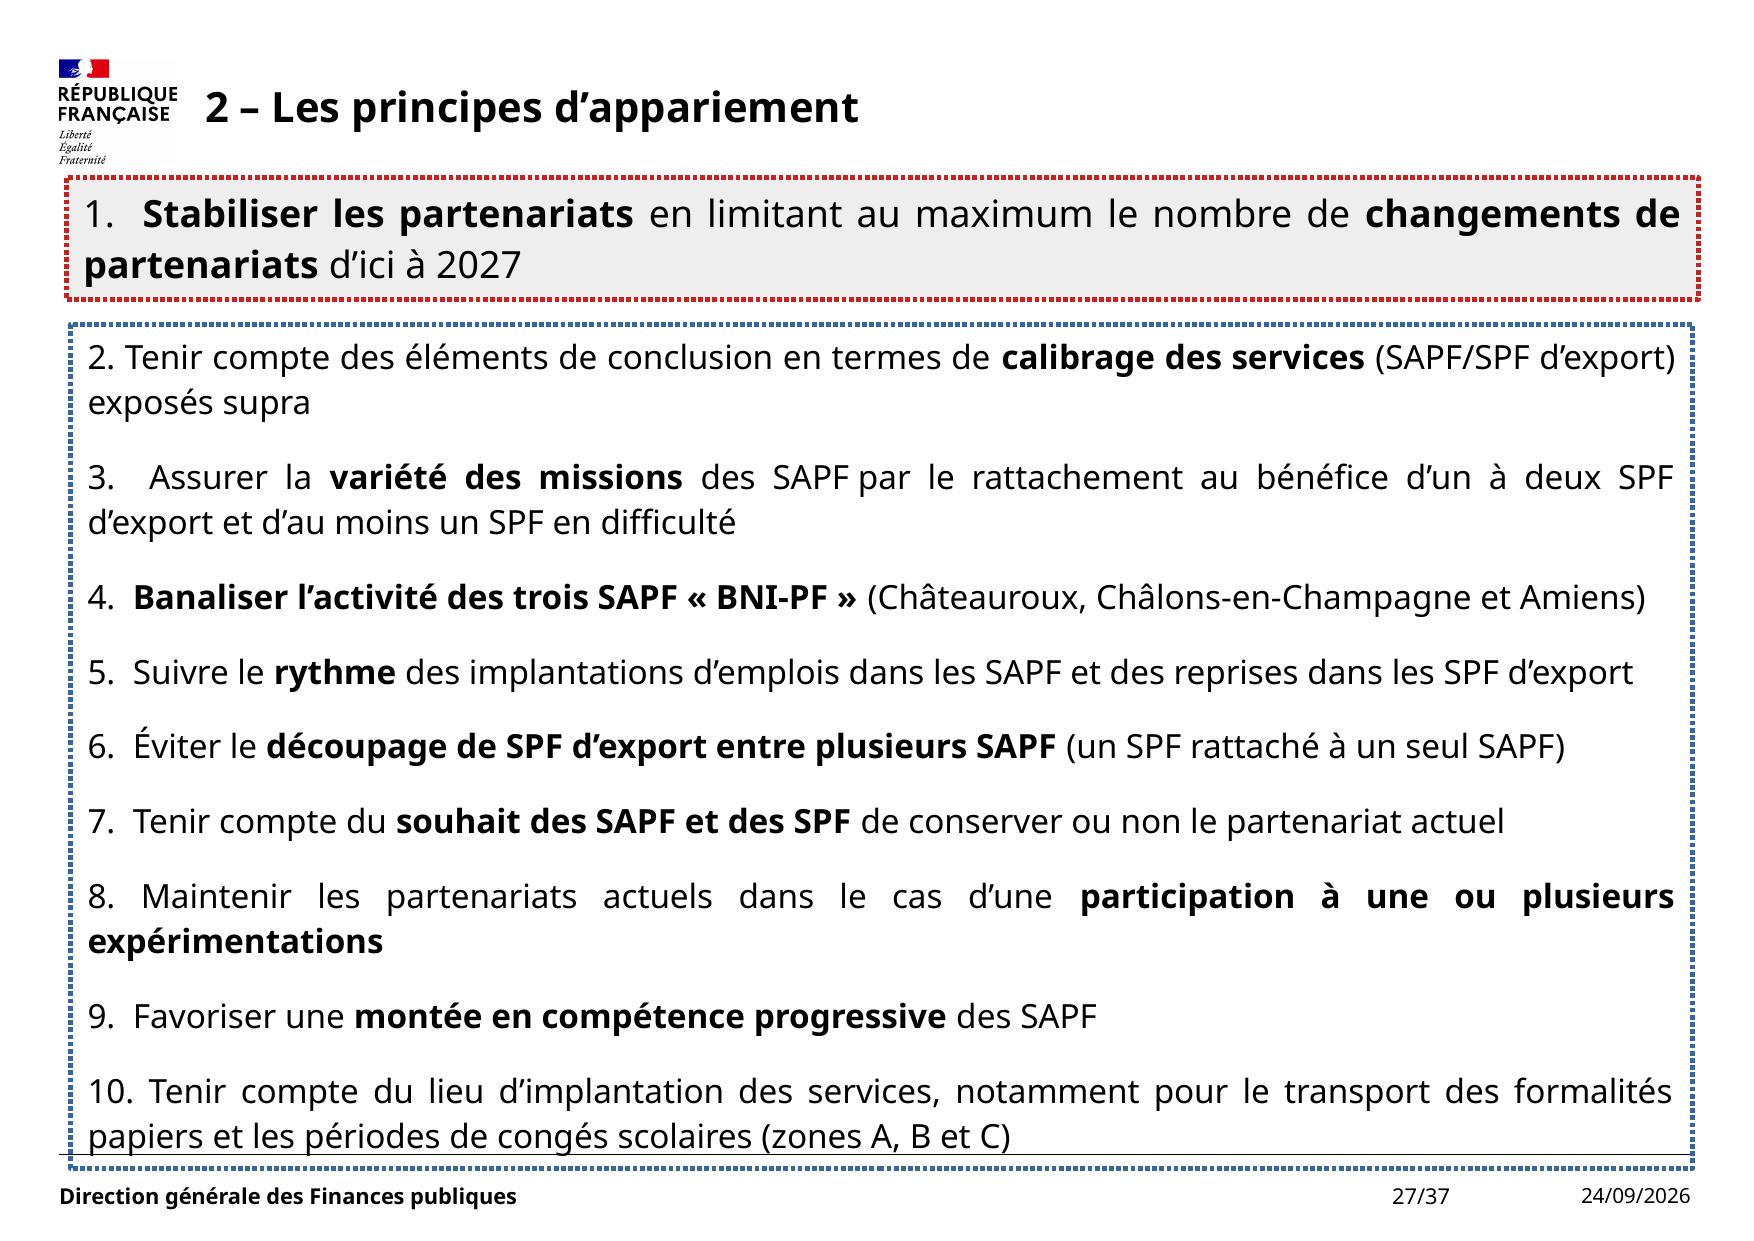

2 – Les principes d’appariement
1. Stabiliser les partenariats en limitant au maximum le nombre de changements de partenariats d’ici à 2027
2. Tenir compte des éléments de conclusion en termes de calibrage des services (SAPF/SPF d’export) exposés supra
3. Assurer la variété des missions des SAPF par le rattachement au bénéfice d’un à deux SPF d’export et d’au moins un SPF en difficulté
4. Banaliser l’activité des trois SAPF « BNI-PF » (Châteauroux, Châlons-en-Champagne et Amiens)
5. Suivre le rythme des implantations d’emplois dans les SAPF et des reprises dans les SPF d’export
6. Éviter le découpage de SPF d’export entre plusieurs SAPF (un SPF rattaché à un seul SAPF)
7. Tenir compte du souhait des SAPF et des SPF de conserver ou non le partenariat actuel
8. Maintenir les partenariats actuels dans le cas d’une participation à une ou plusieurs expérimentations
9. Favoriser une montée en compétence progressive des SAPF
10. Tenir compte du lieu d’implantation des services, notamment pour le transport des formalités papiers et les périodes de congés scolaires (zones A, B et C)